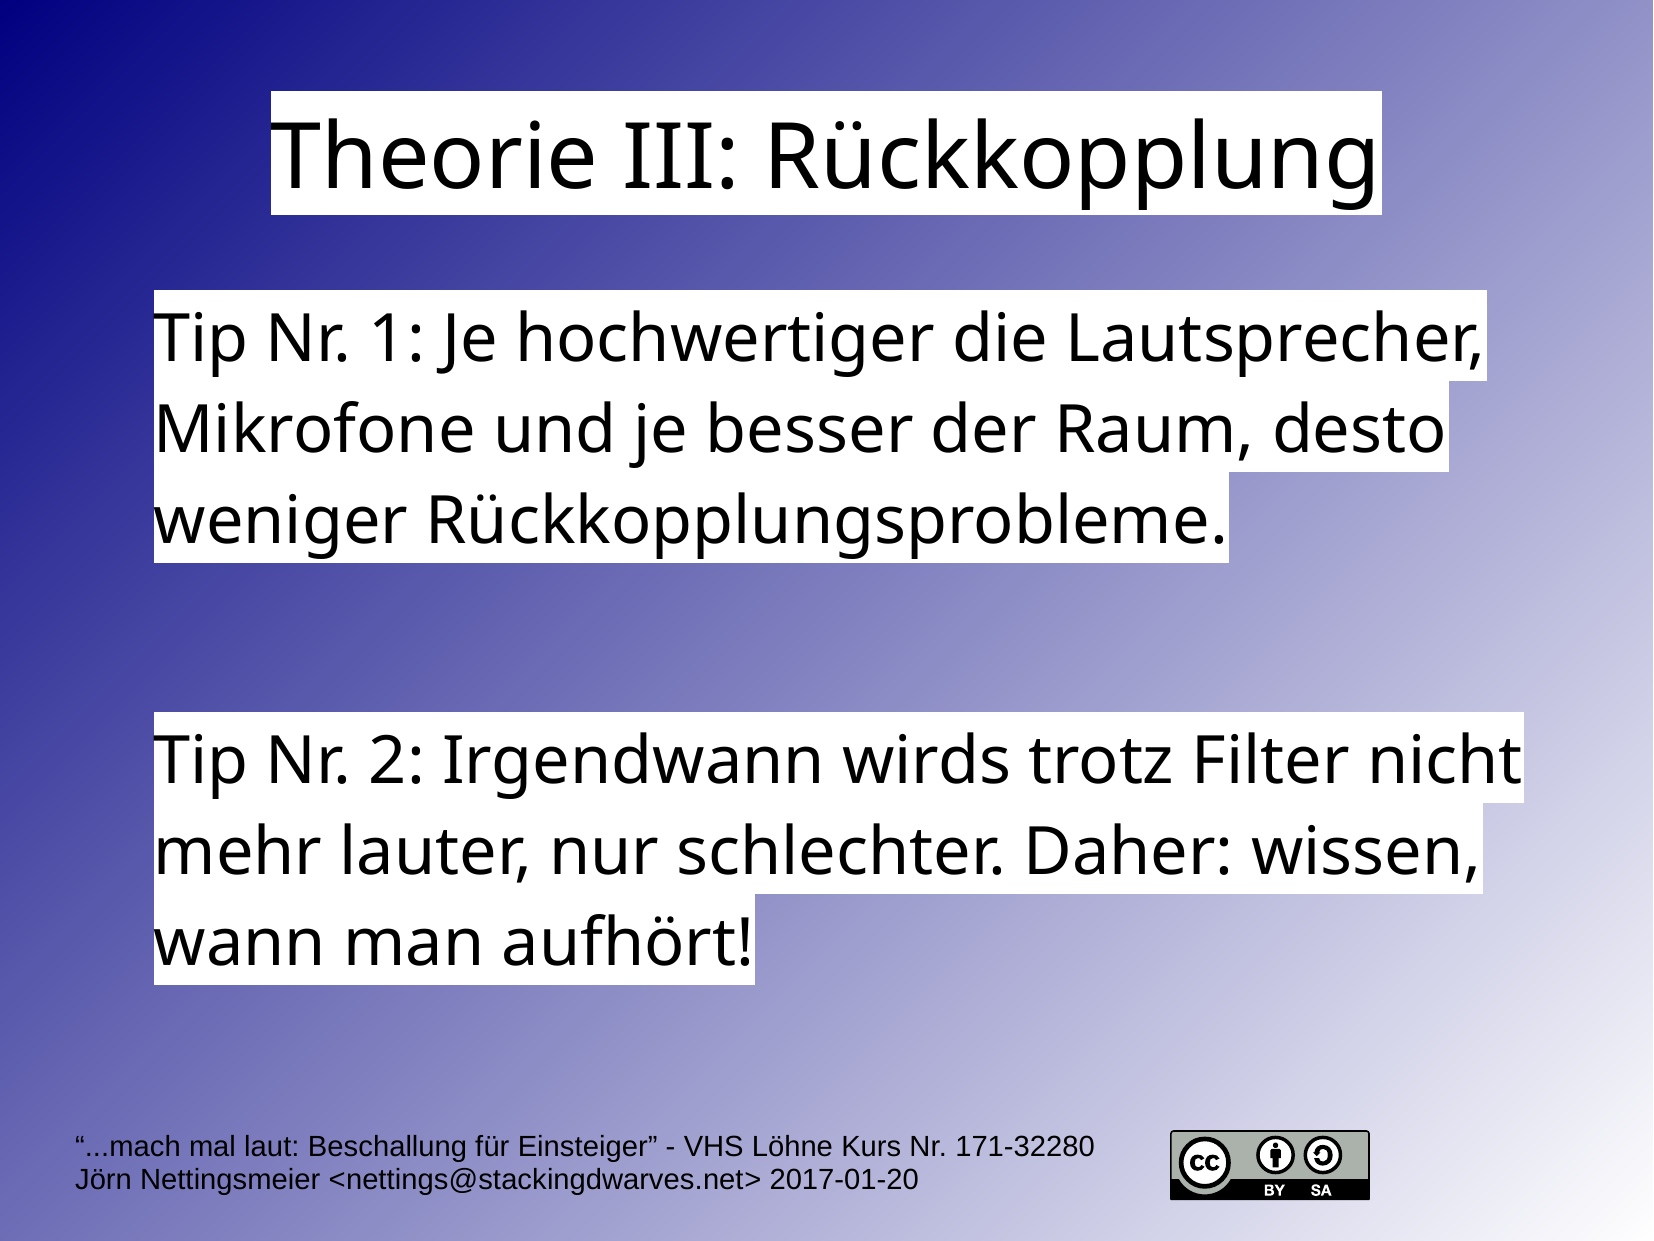

# Theorie III: Rückkopplung
Tip Nr. 1: Je hochwertiger die Lautsprecher, Mikrofone und je besser der Raum, desto weniger Rückkopplungsprobleme.
Tip Nr. 2: Irgendwann wirds trotz Filter nicht mehr lauter, nur schlechter. Daher: wissen, wann man aufhört!